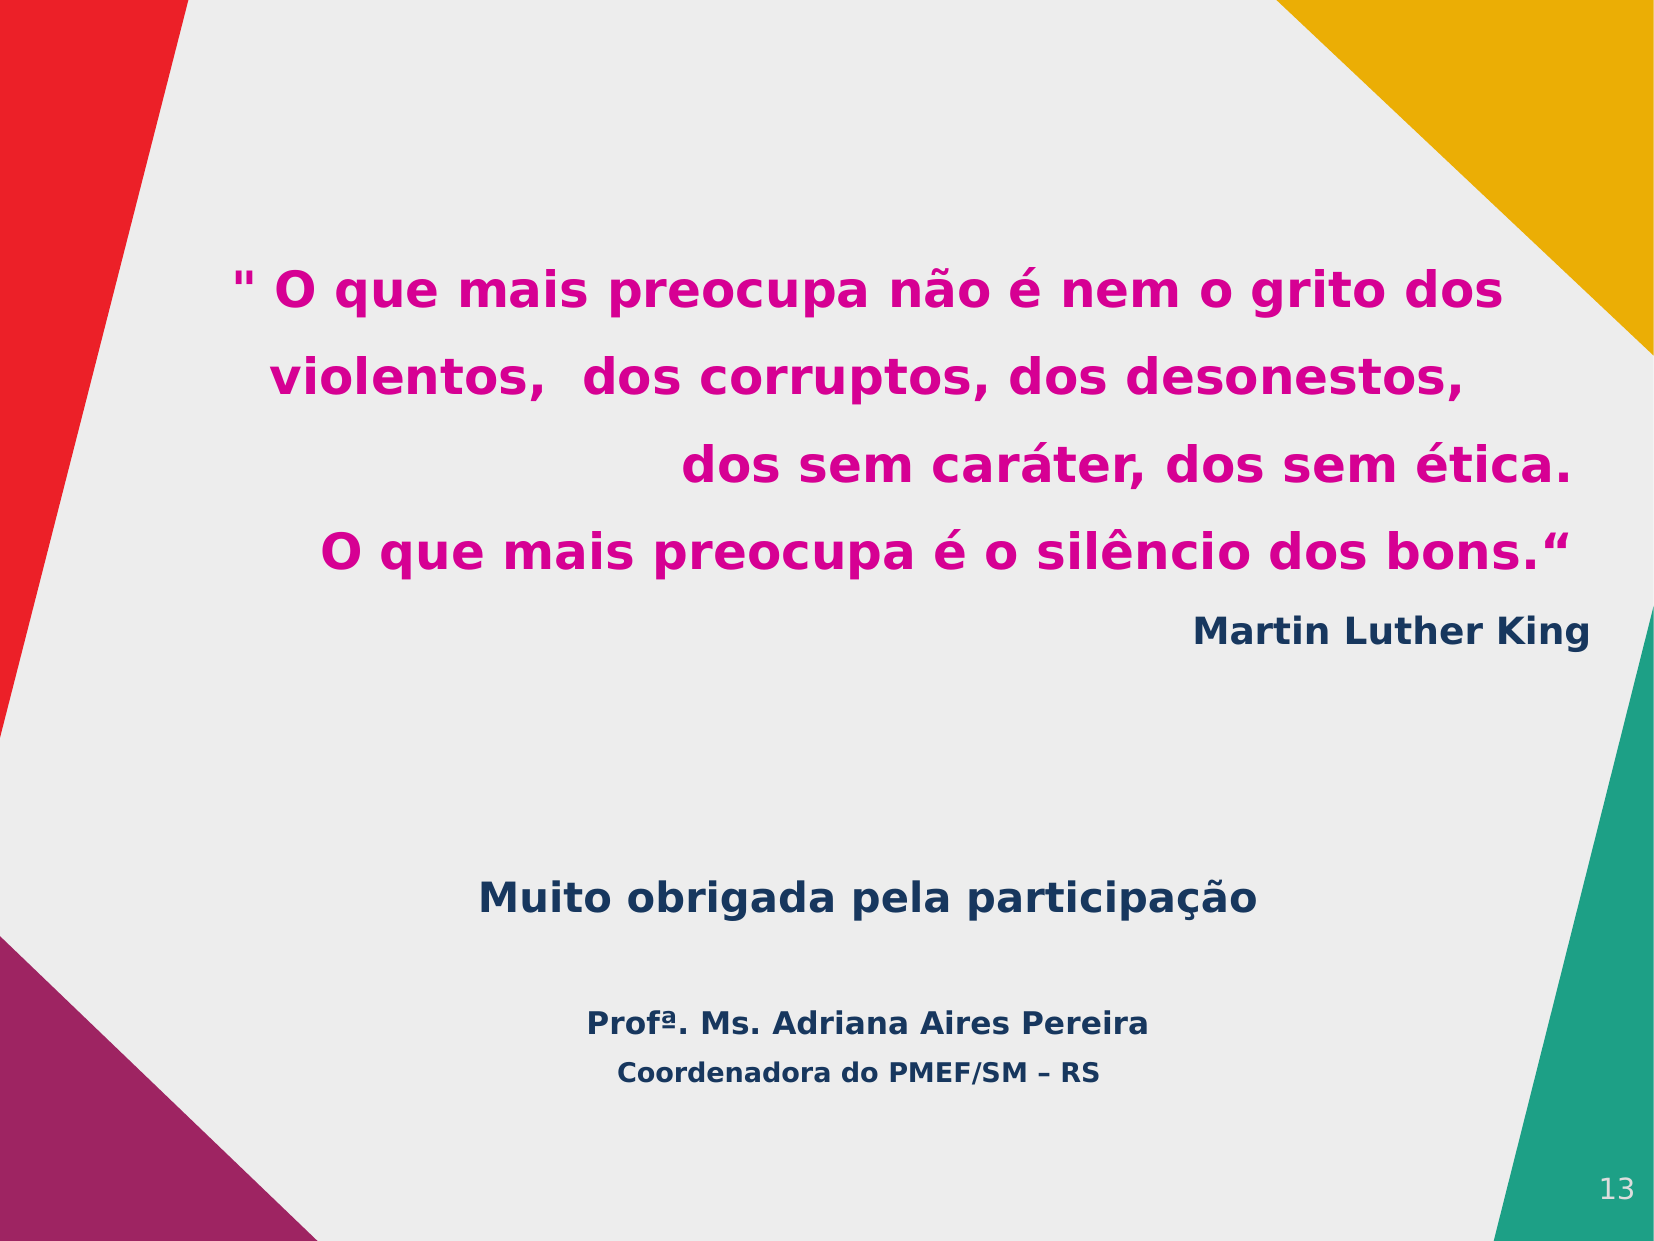

" O que mais preocupa não é nem o grito dos violentos, dos corruptos, dos desonestos,
 dos sem caráter, dos sem ética.
O que mais preocupa é o silêncio dos bons.“
 Martin Luther King
Muito obrigada pela participação
Profª. Ms. Adriana Aires Pereira
Coordenadora do PMEF/SM – RS
13